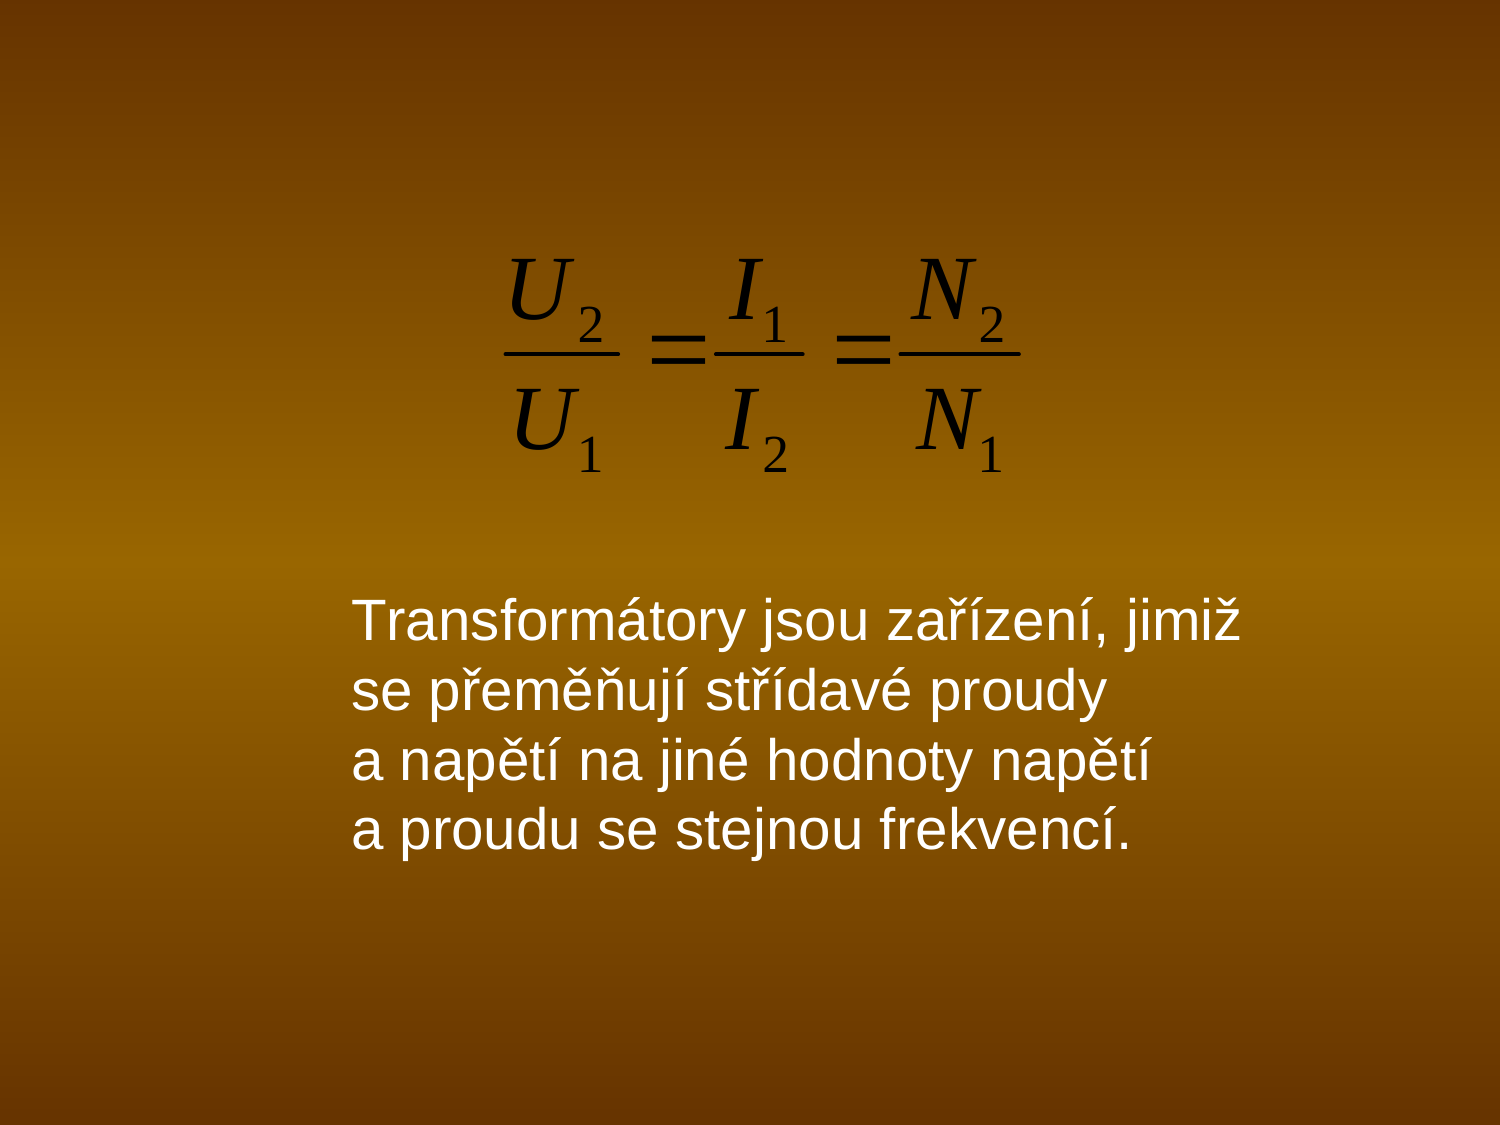

Transformátory jsou zařízení, jimiž se přeměňují střídavé proudy
a napětí na jiné hodnoty napětí
a proudu se stejnou frekvencí.